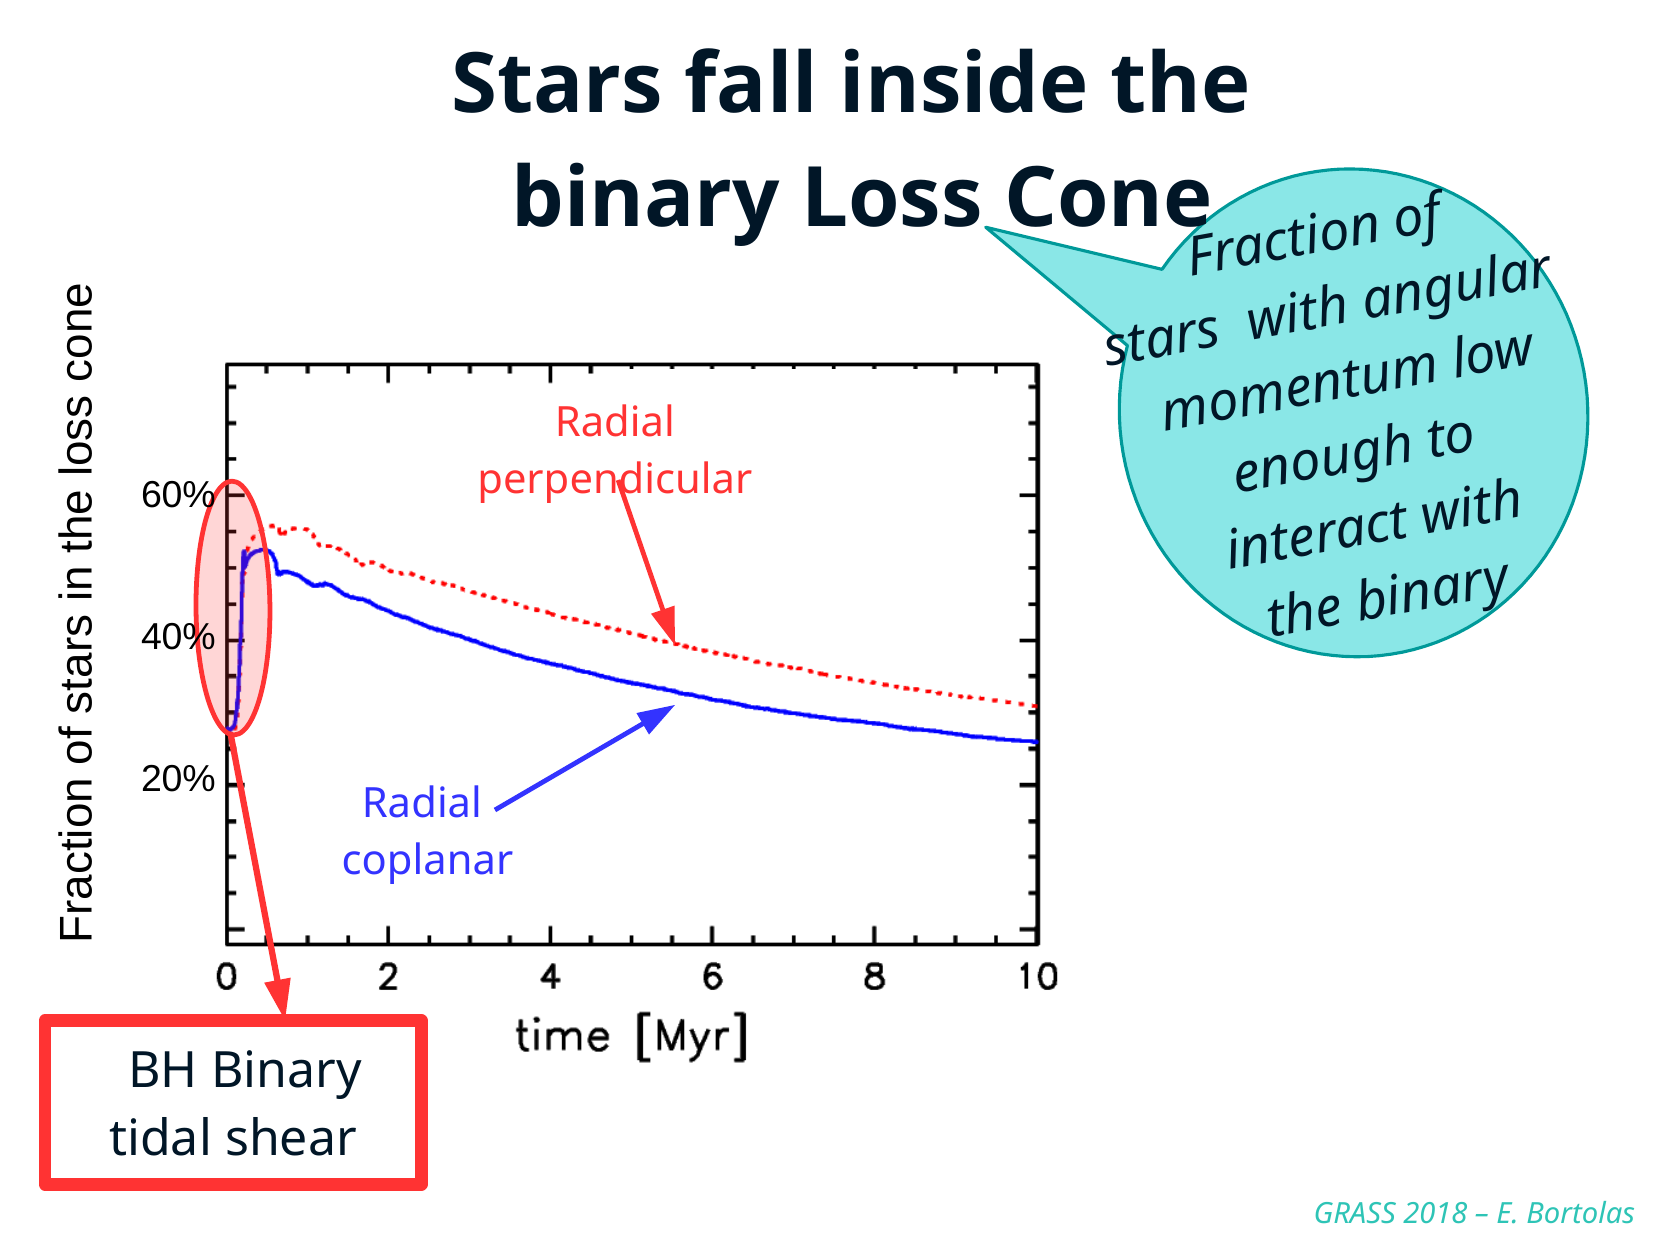

Stars fall inside the
binary Loss Cone
Fraction of
stars with angular
momentum low
enough to
interact with
the binary
Radial
perpendicular
Fraction of stars in the loss cone
60%
40%
20%
Radial
coplanar
BH Binary tidal shear
GRASS 2018 – E. Bortolas